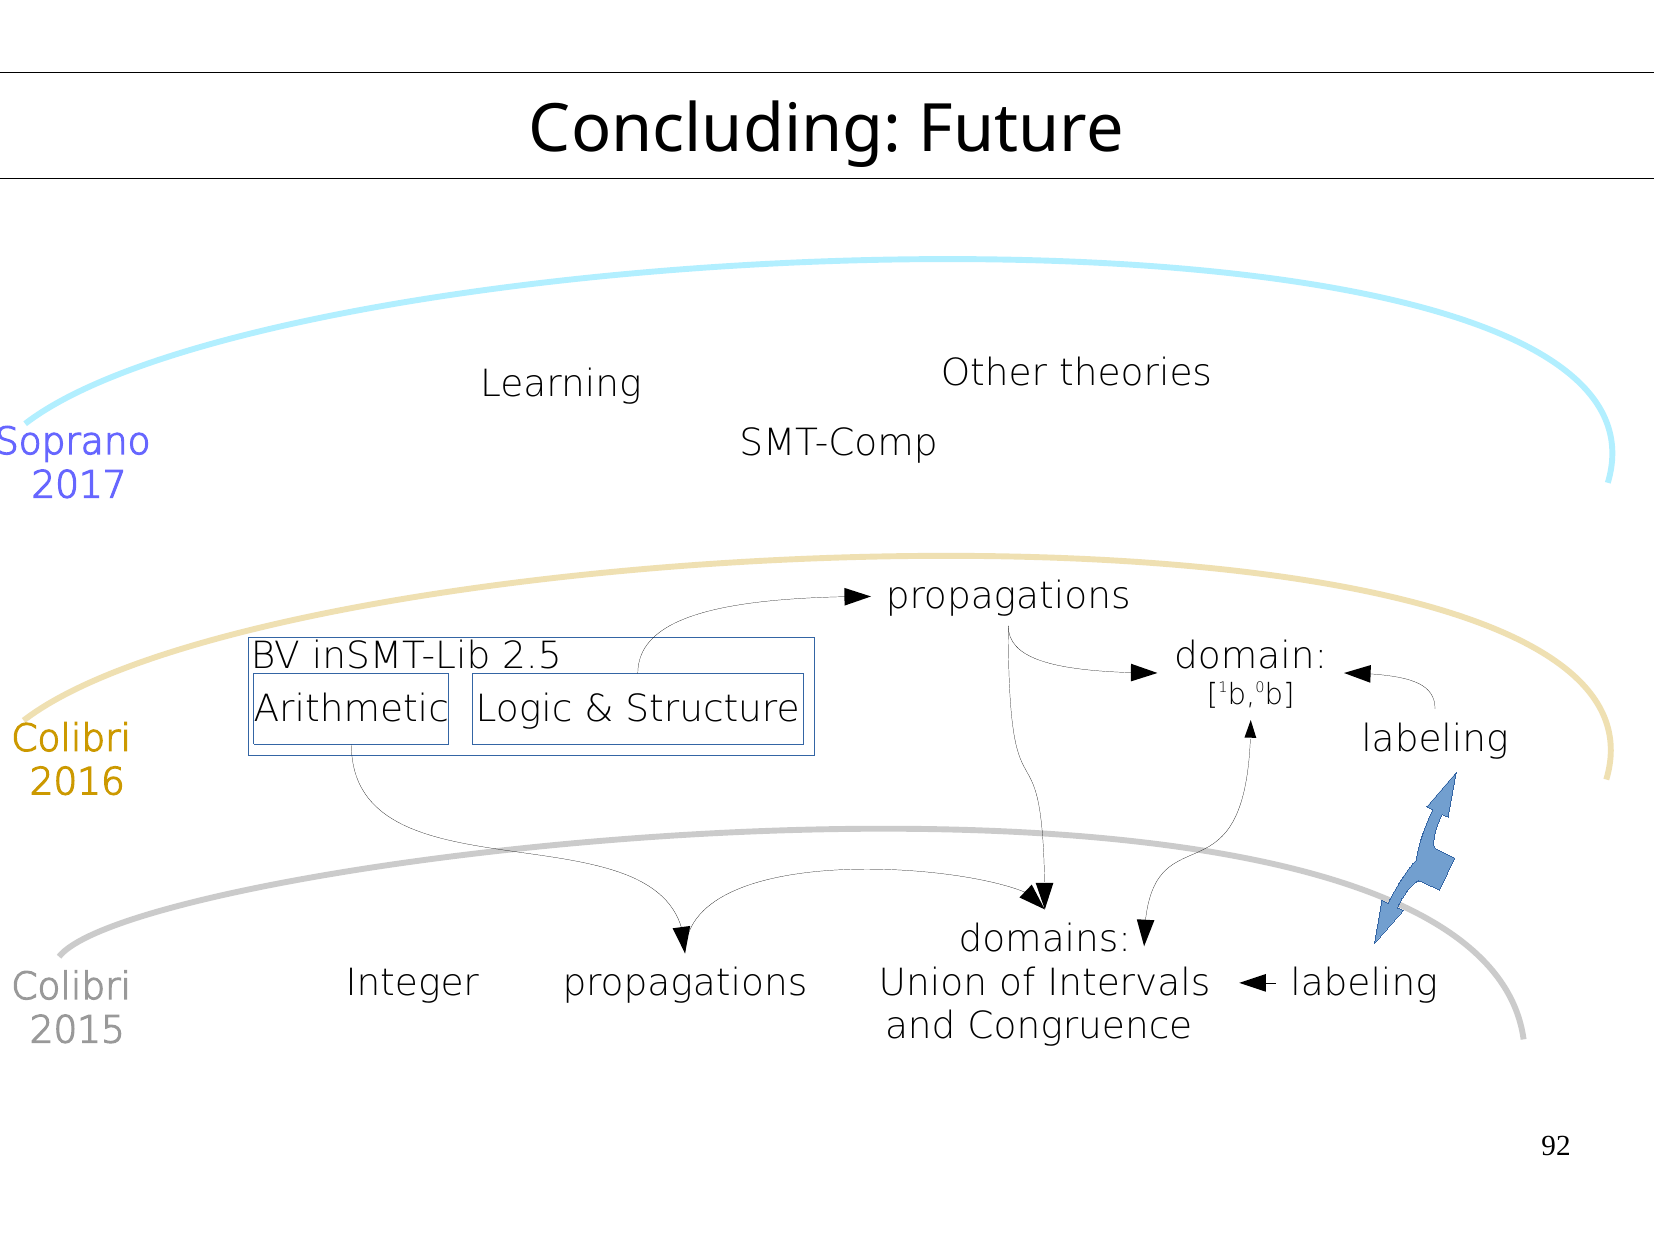

Concluding: Future
Other theories
Learning
Soprano
2017
SMT-Comp
propagations
BV inSMT-Lib 2.5
domain:
[1b,0b]
Arithmetic
Logic & Structure
Colibri
2016
labeling
domains:
Union of Intervals and Congruence
Integer
propagations
labeling
Colibri
2015
92